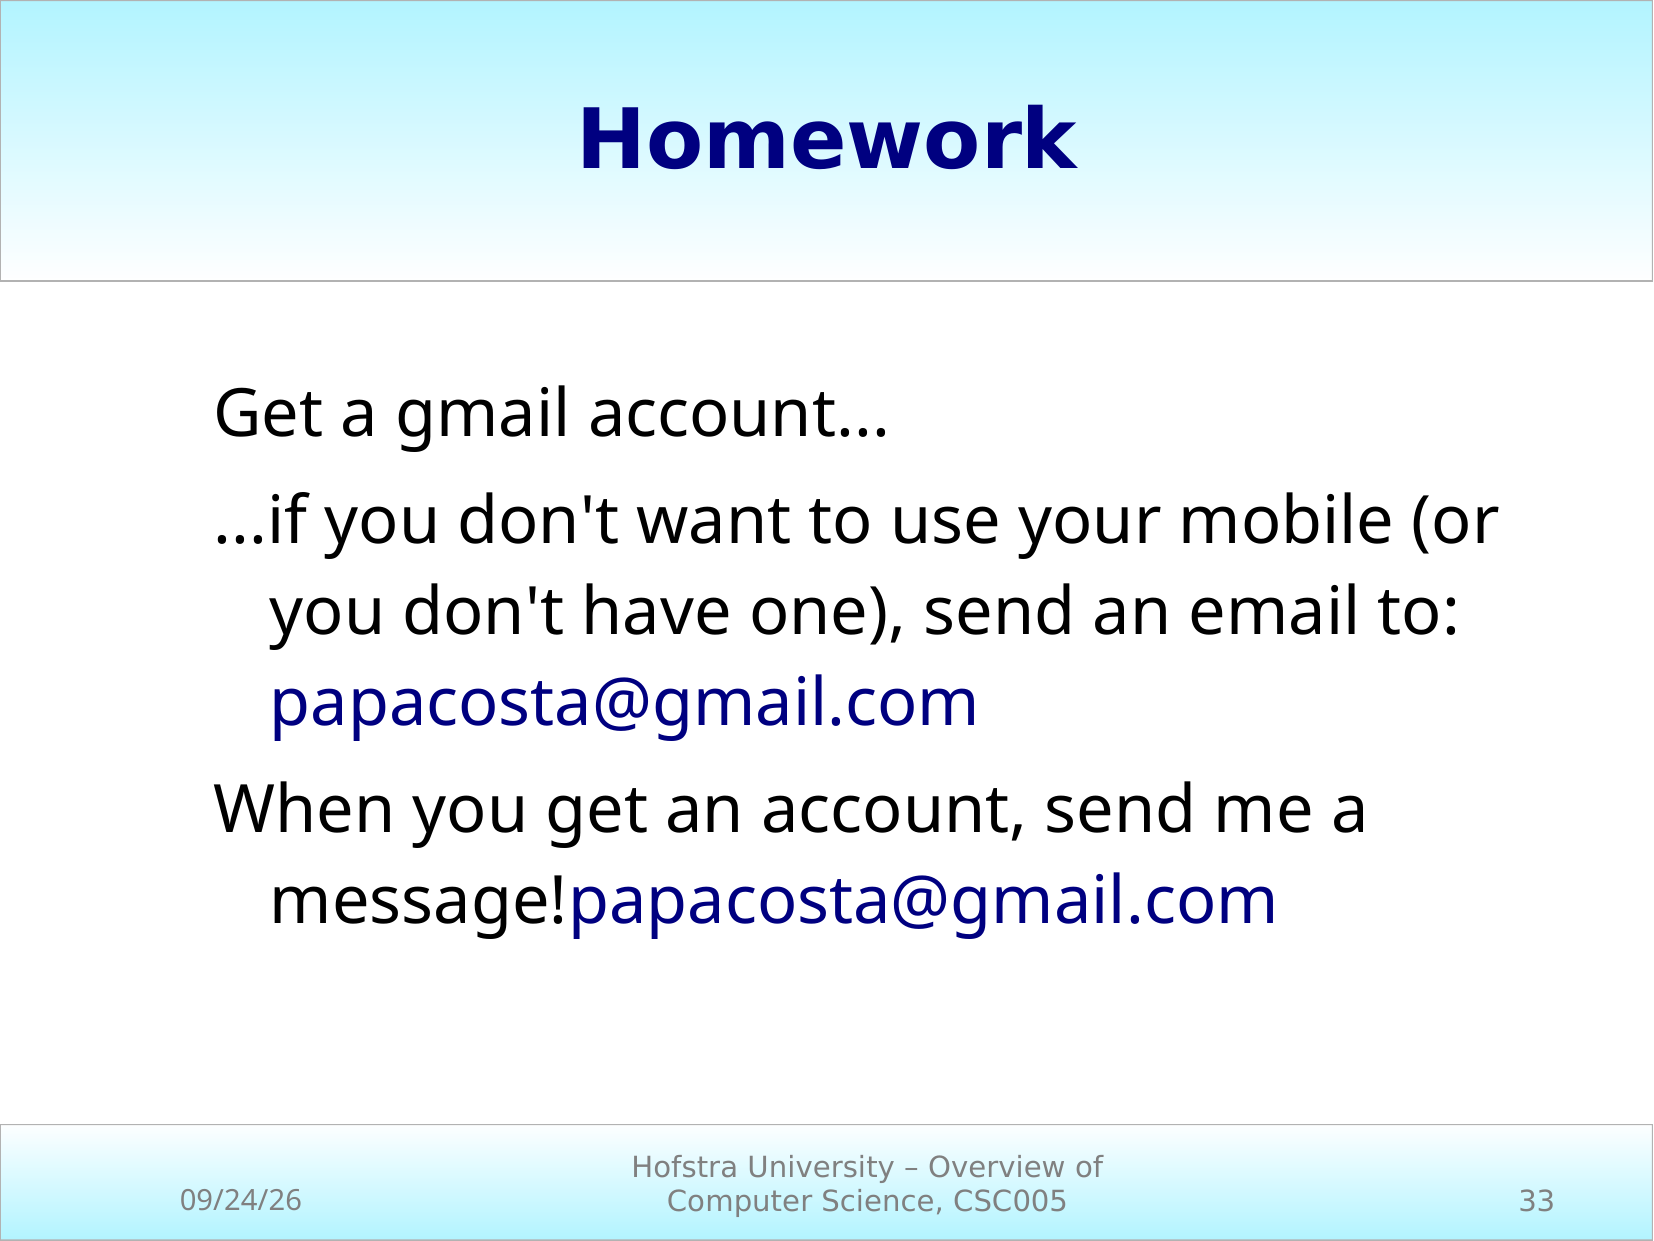

# Homework
Get a gmail account...
...if you don't want to use your mobile (or you don't have one), send an email to:
papacosta@gmail.com
When you get an account, send me a message!papacosta@gmail.com
33